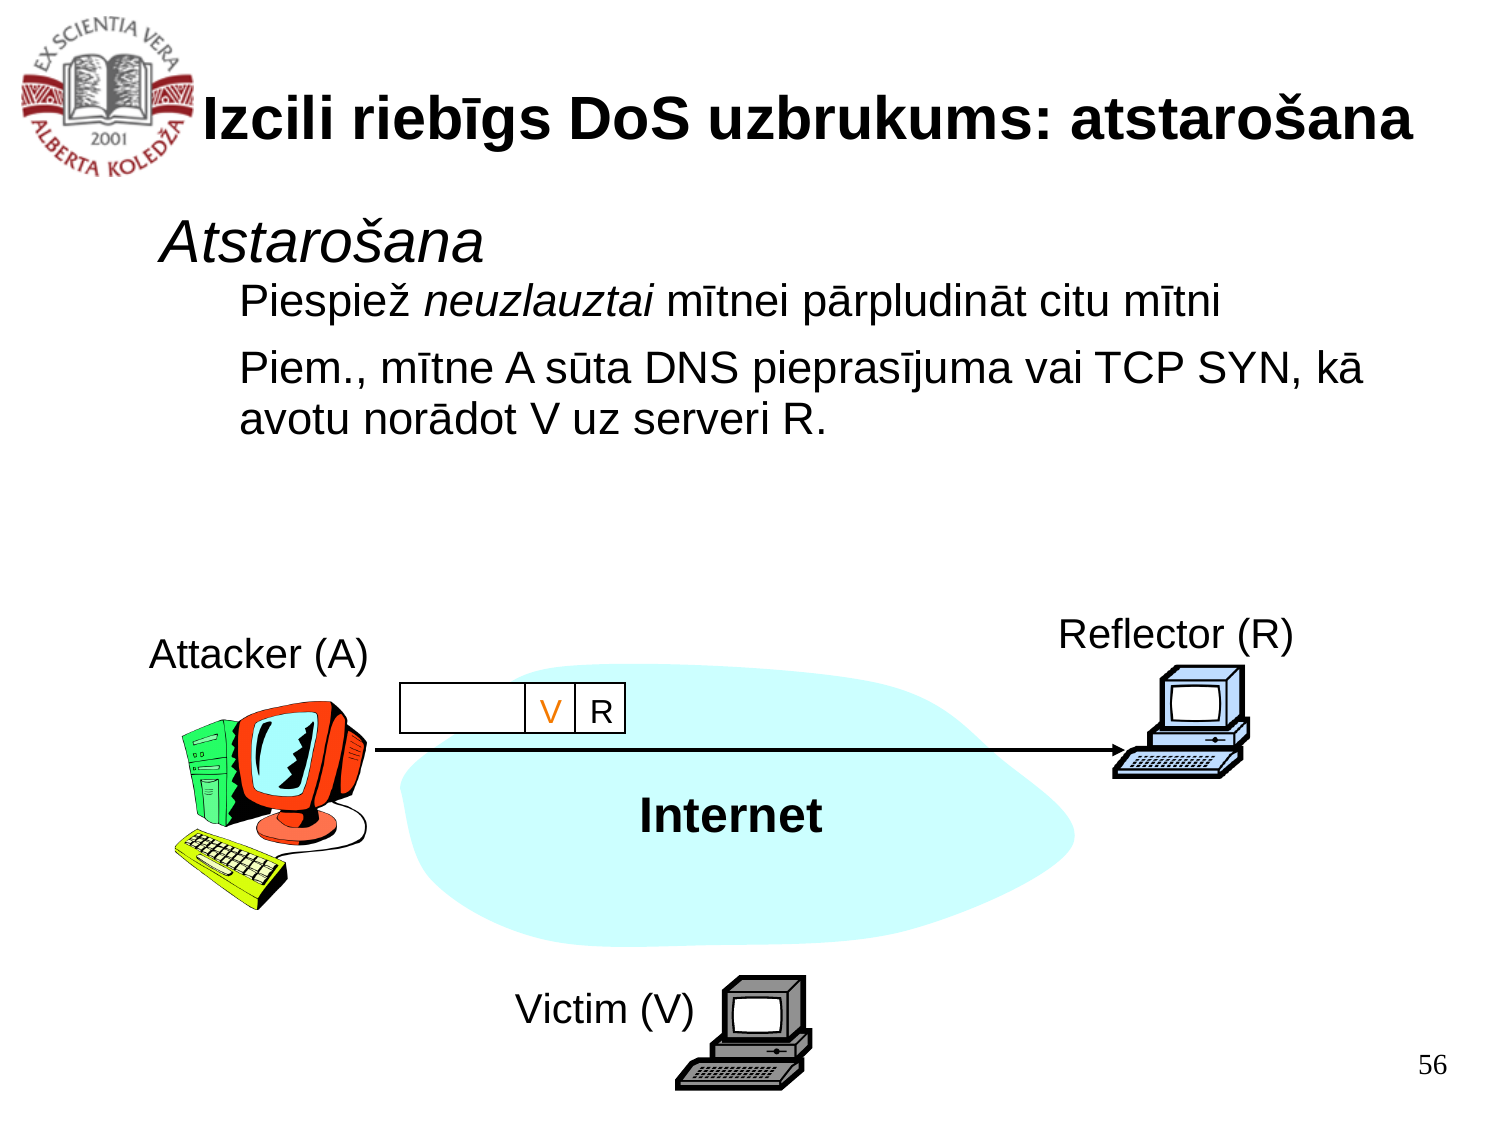

# Izcili riebīgs DoS uzbrukums: atstarošana
Atstarošana
Piespiež neuzlauztai mītnei pārpludināt citu mītni
Piem., mītne A sūta DNS pieprasījuma vai TCP SYN, kā avotu norādot V uz serveri R.
Reflector (R)
Attacker (A)
V
R
Internet
Victim (V)